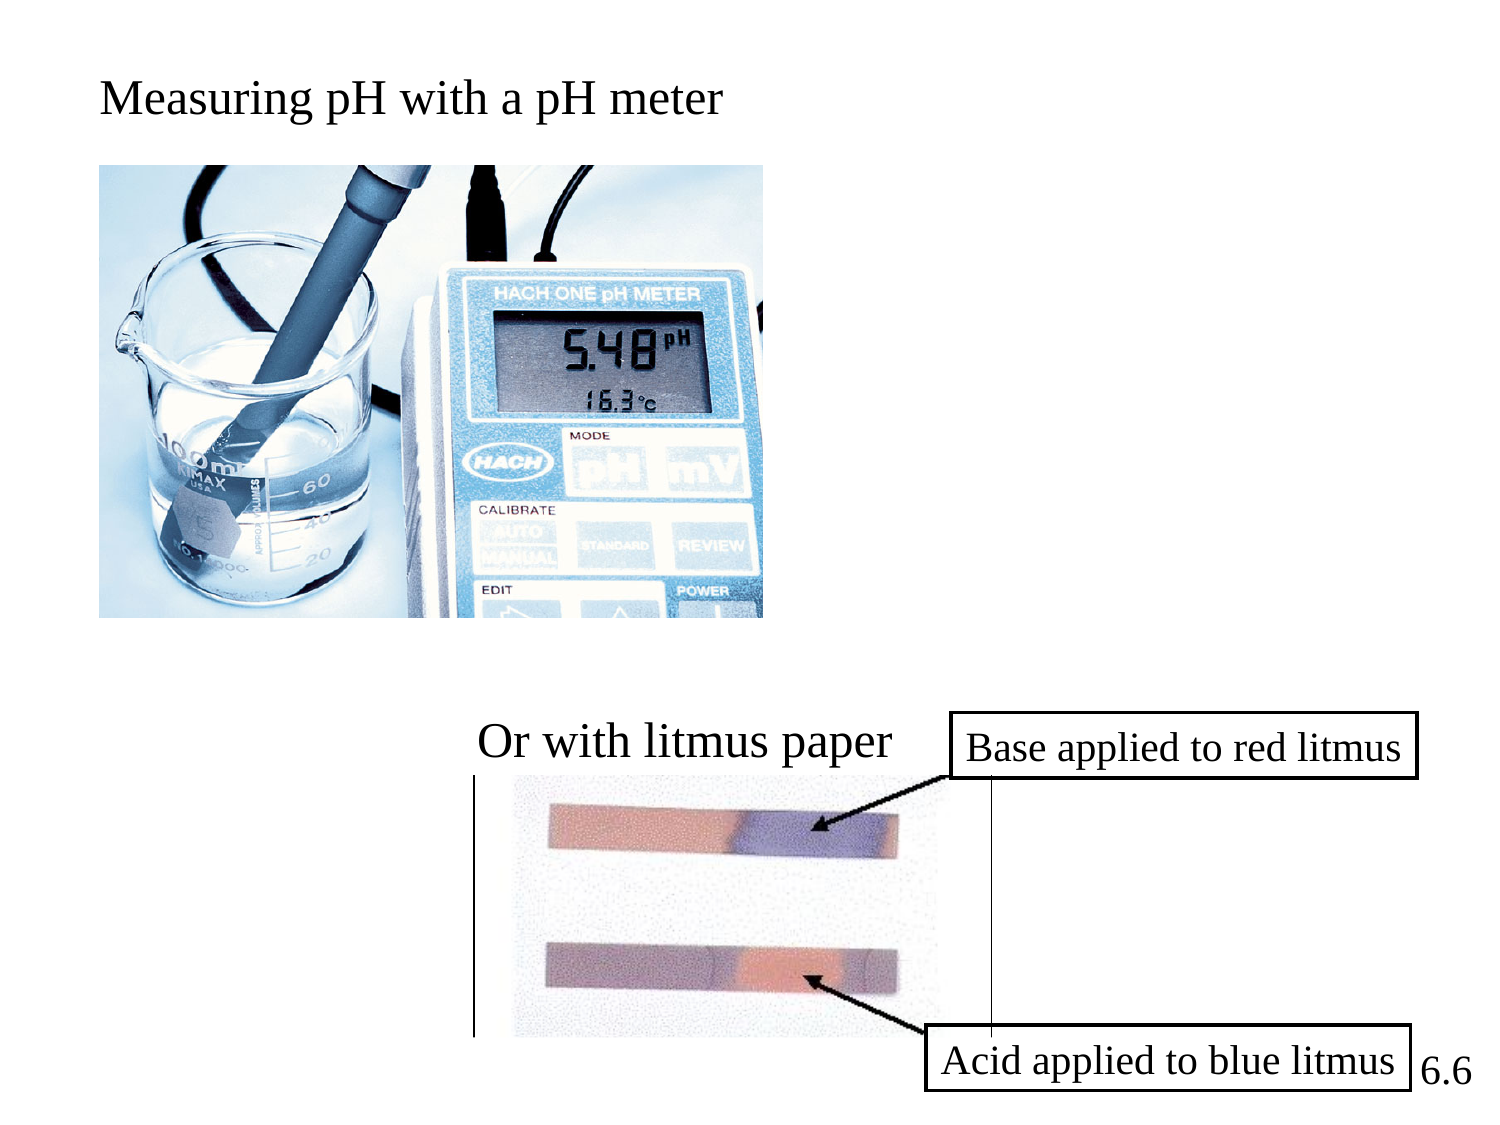

Measuring pH with a pH meter
 Or with litmus paper
Base applied to red litmus
Acid applied to blue litmus
6.6